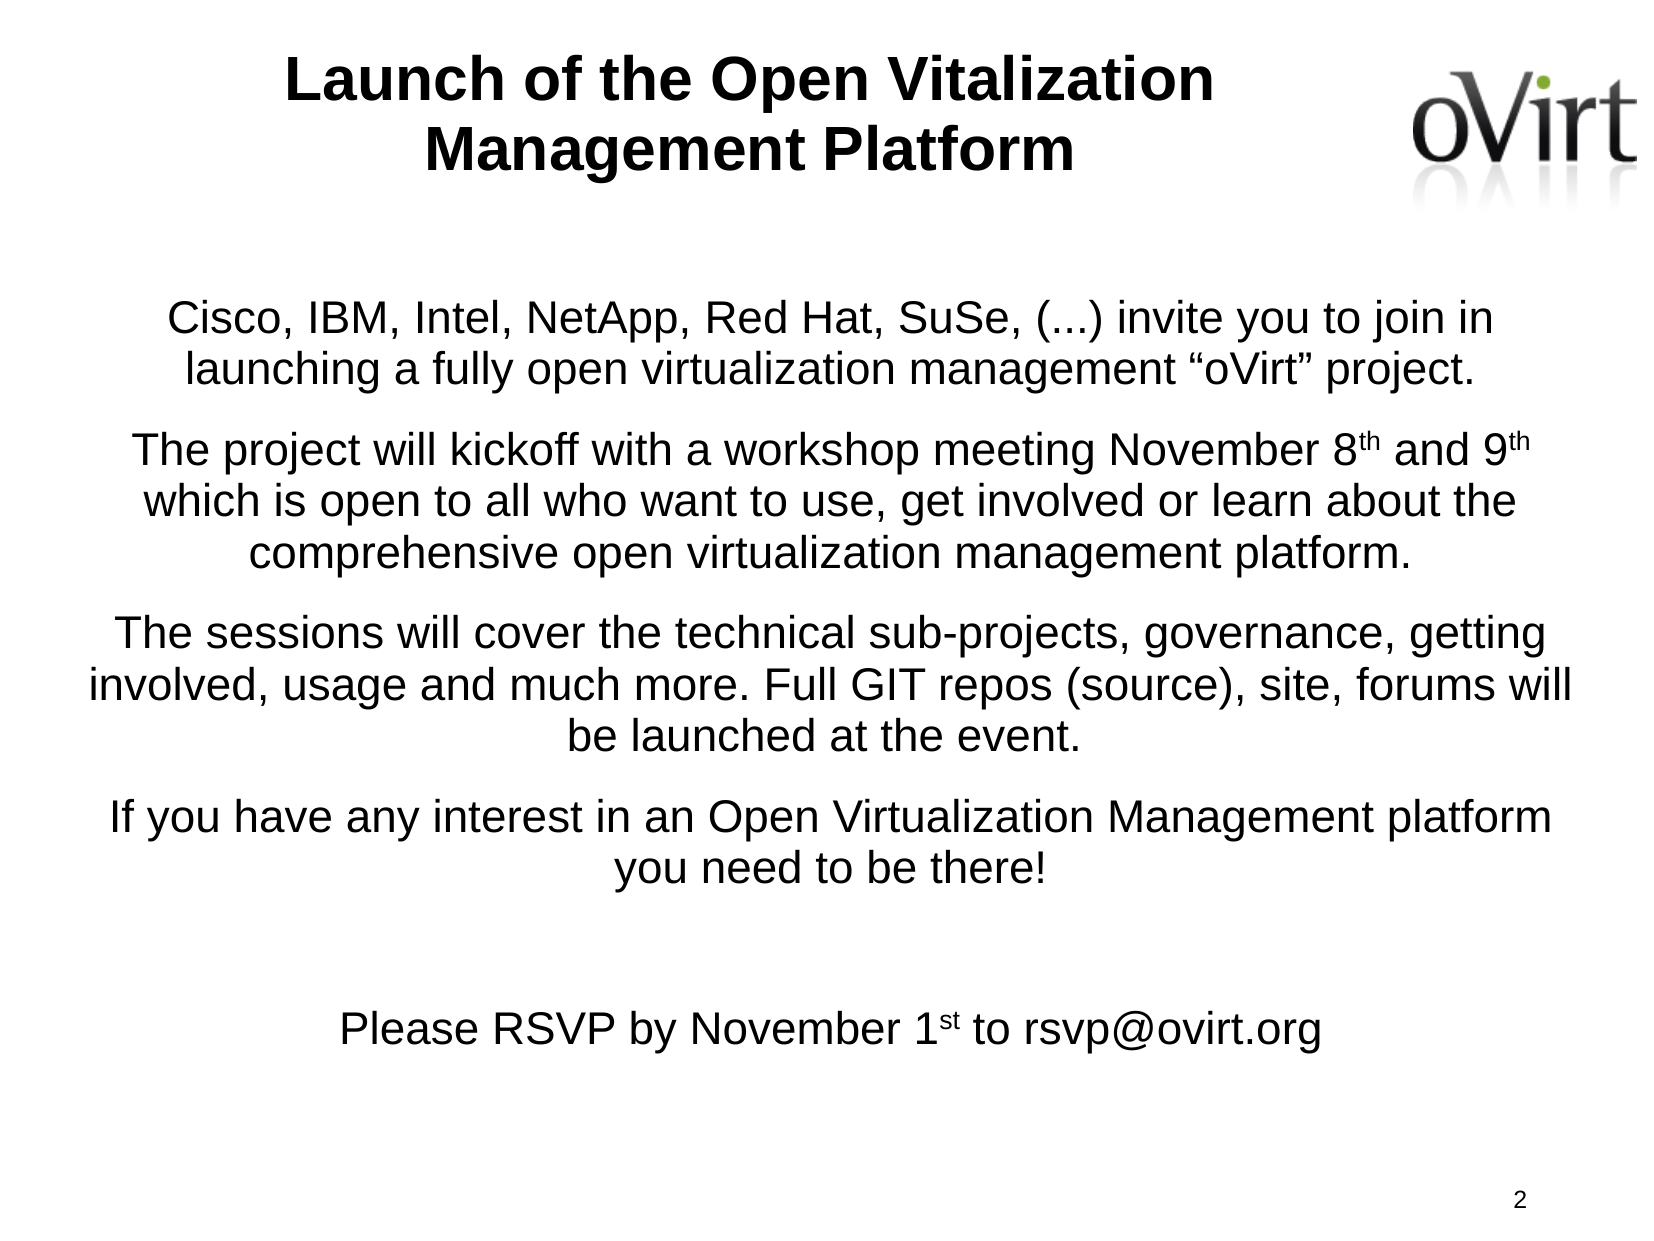

# Launch of the Open Vitalization Management Platform
Cisco, IBM, Intel, NetApp, Red Hat, SuSe, (...) invite you to join in launching a fully open virtualization management “oVirt” project.
The project will kickoff with a workshop meeting November 8th and 9th which is open to all who want to use, get involved or learn about the comprehensive open virtualization management platform.
The sessions will cover the technical sub-projects, governance, getting involved, usage and much more. Full GIT repos (source), site, forums will be launched at the event.
If you have any interest in an Open Virtualization Management platform you need to be there!
Please RSVP by November 1st to rsvp@ovirt.org